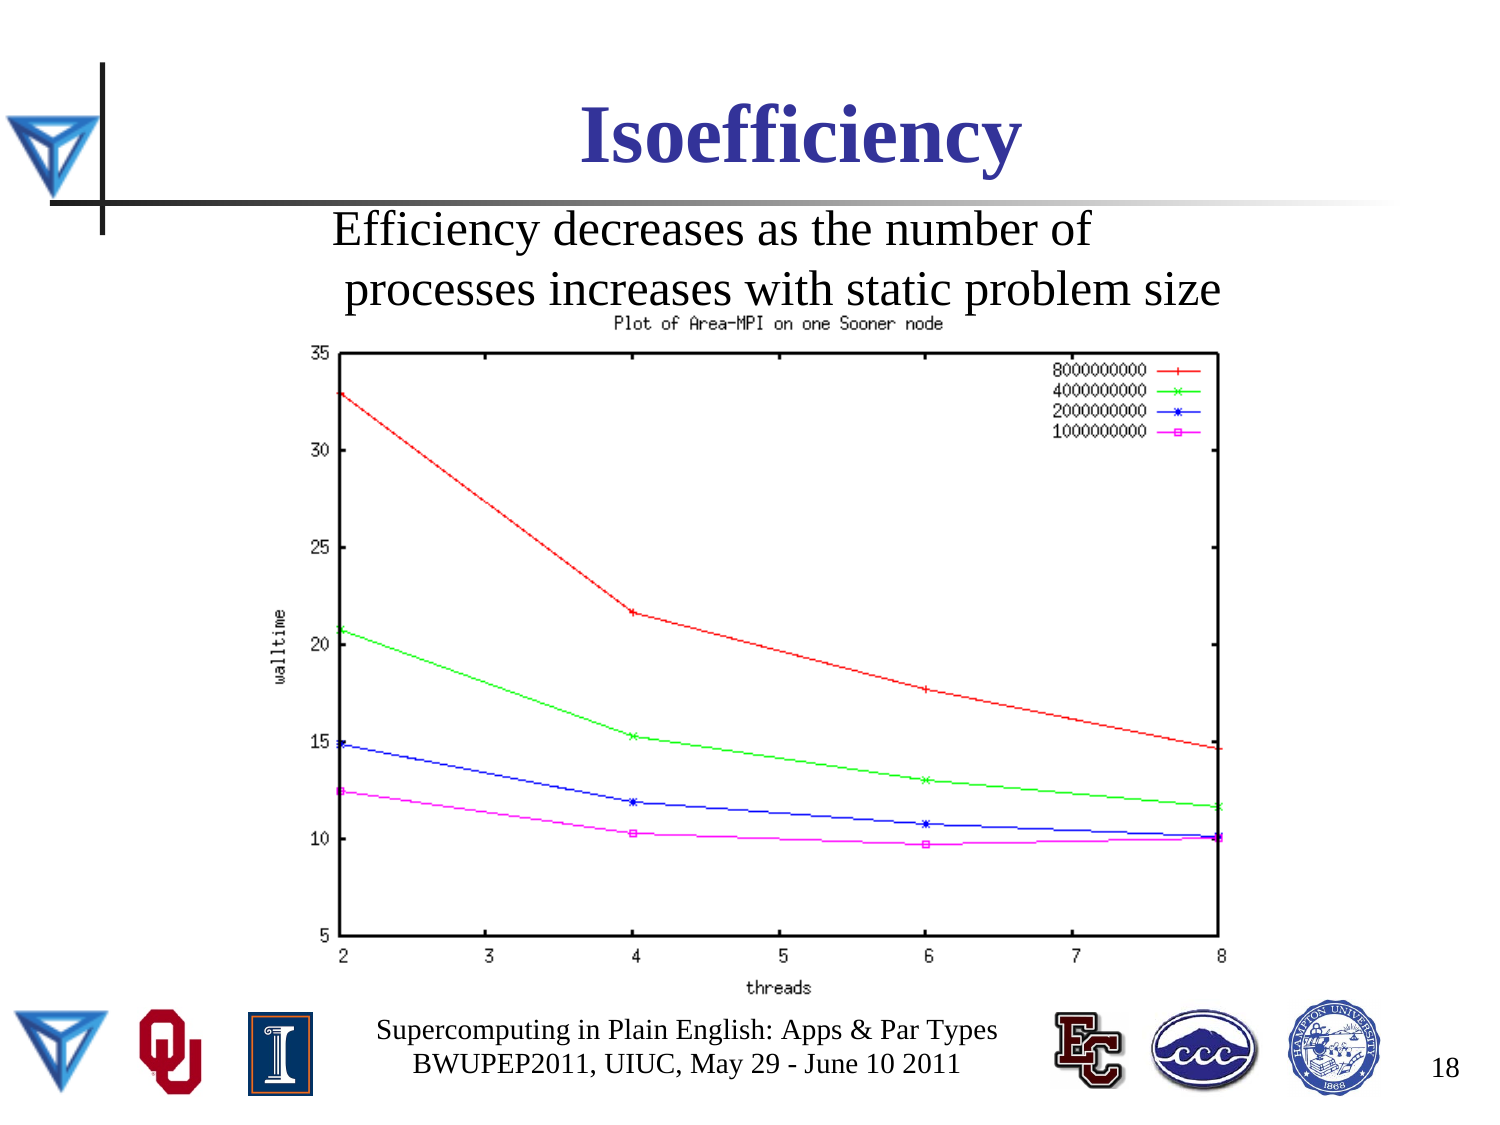

# Isoefficiency
Efficiency decreases as the number of
 processes increases with static problem size
Supercomputing in Plain English: Apps & Par Types BWUPEP2011, UIUC, May 29 - June 10 2011